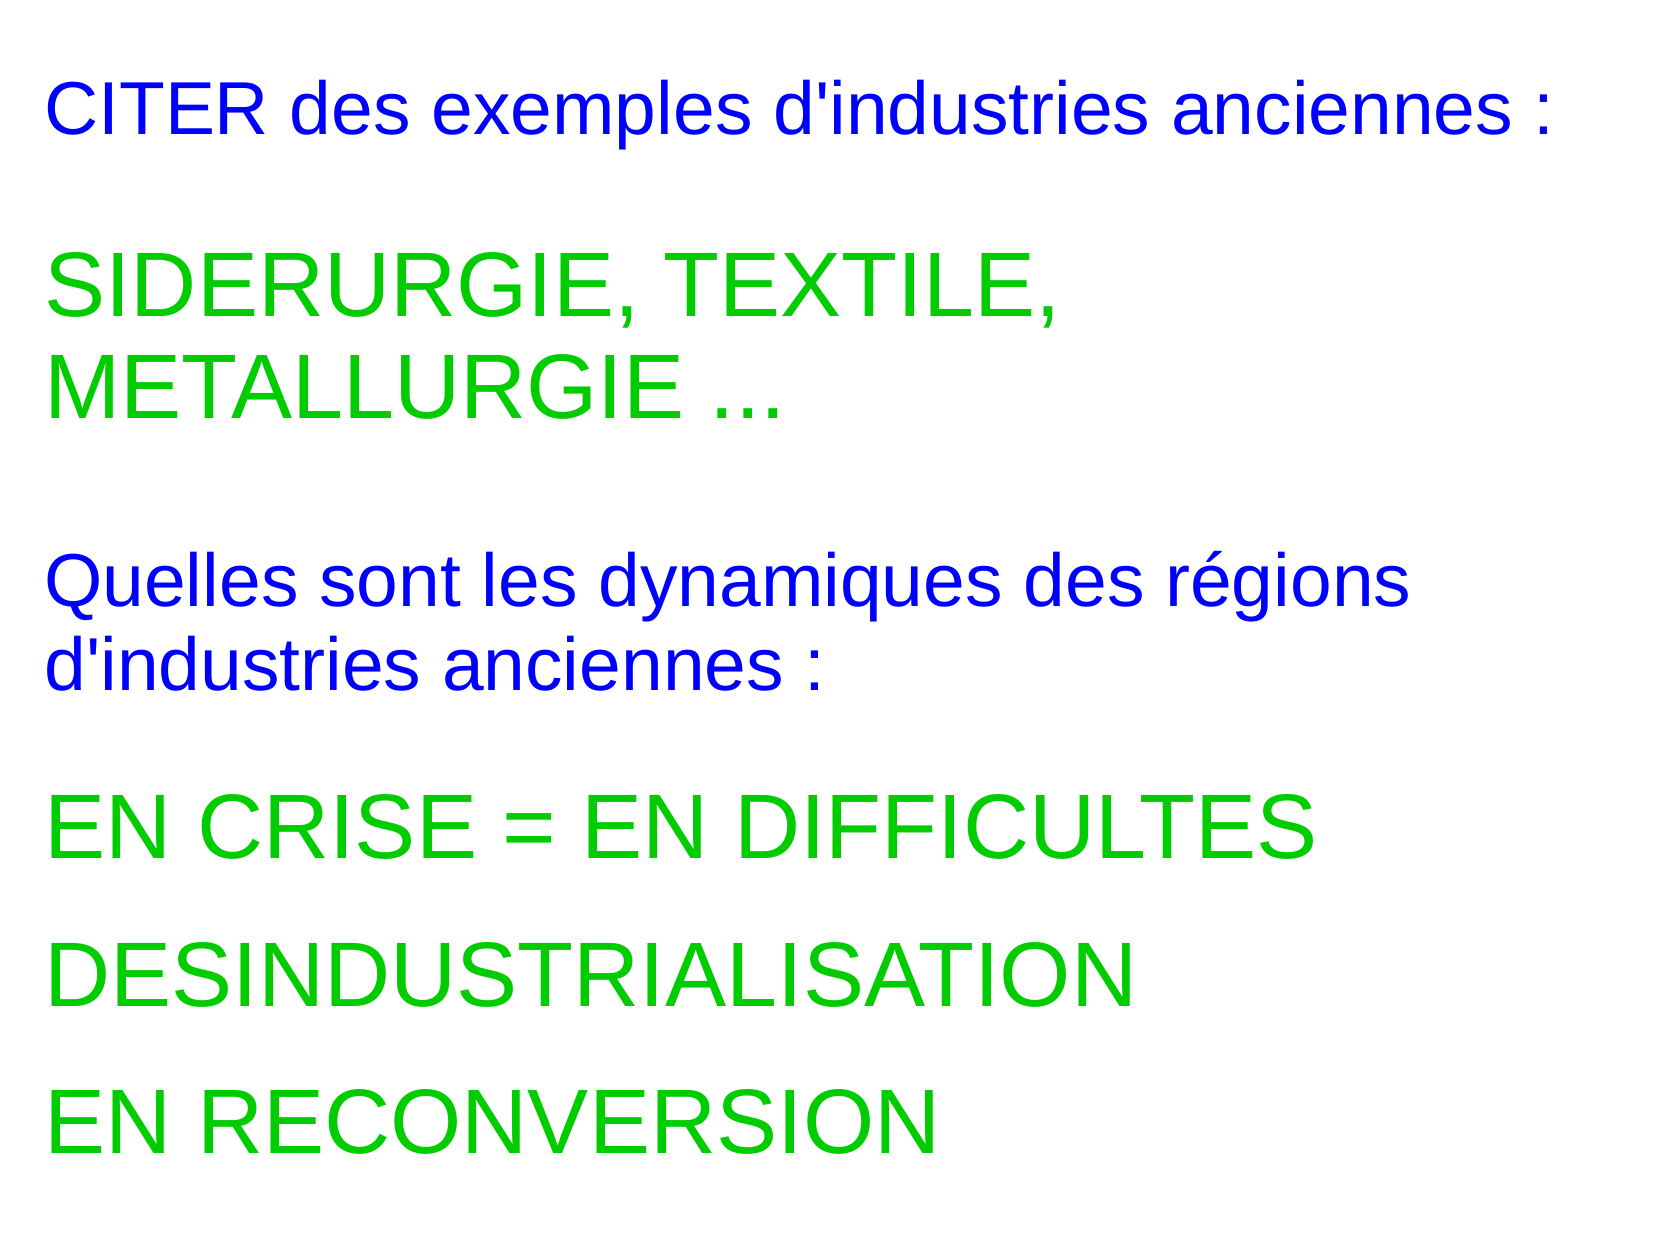

CITER des exemples d'industries anciennes :
SIDERURGIE, TEXTILE, METALLURGIE ...
Quelles sont les dynamiques des régions d'industries anciennes :
EN CRISE = EN DIFFICULTES
DESINDUSTRIALISATION
EN RECONVERSION